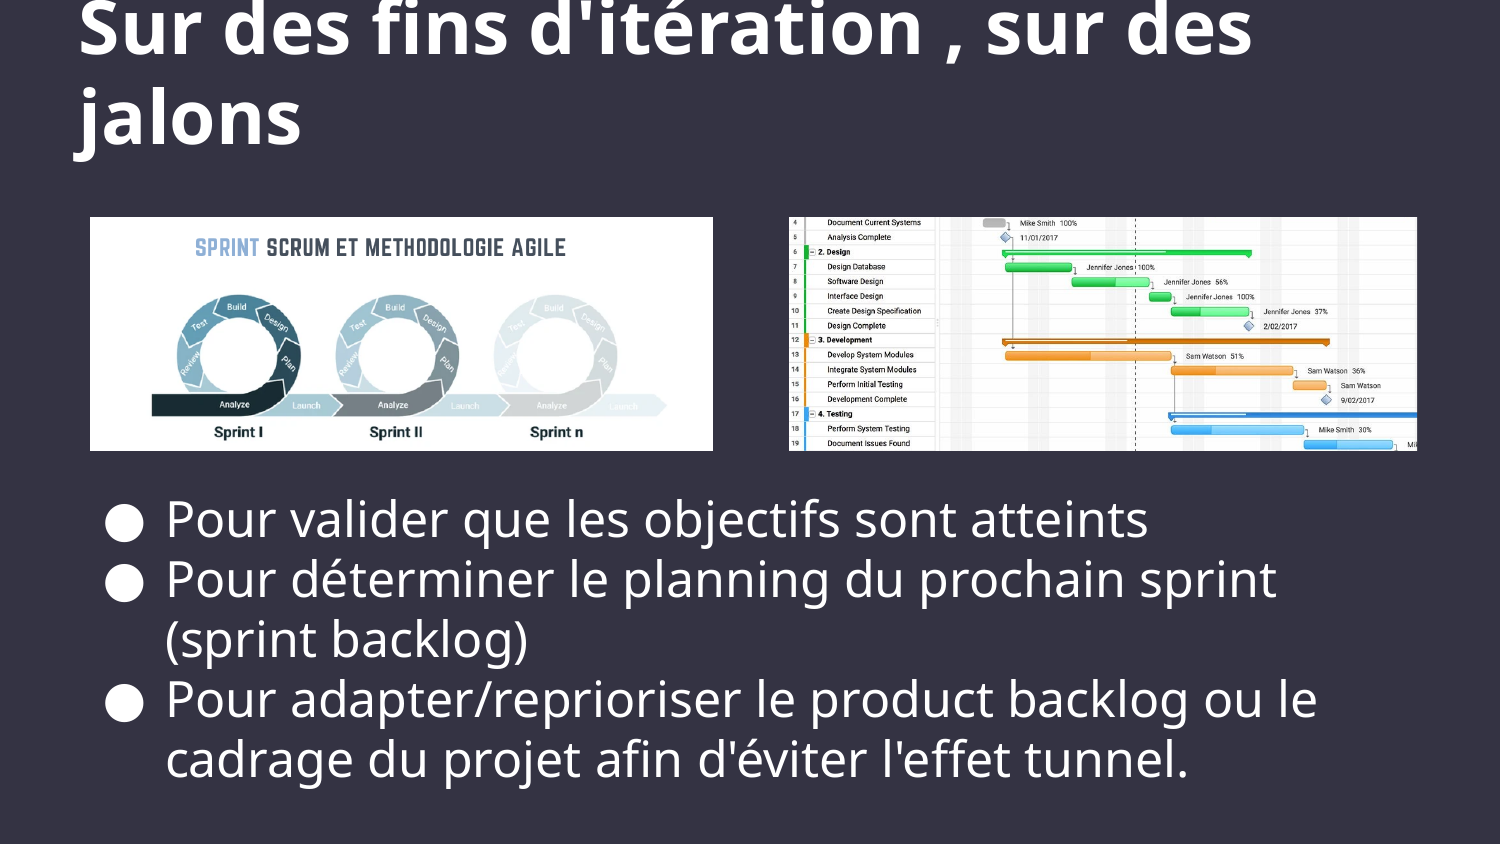

# Sur des fins d'itération , sur des jalons
Pour valider que les objectifs sont atteints
Pour déterminer le planning du prochain sprint (sprint backlog)
Pour adapter/reprioriser le product backlog ou le cadrage du projet afin d'éviter l'effet tunnel.